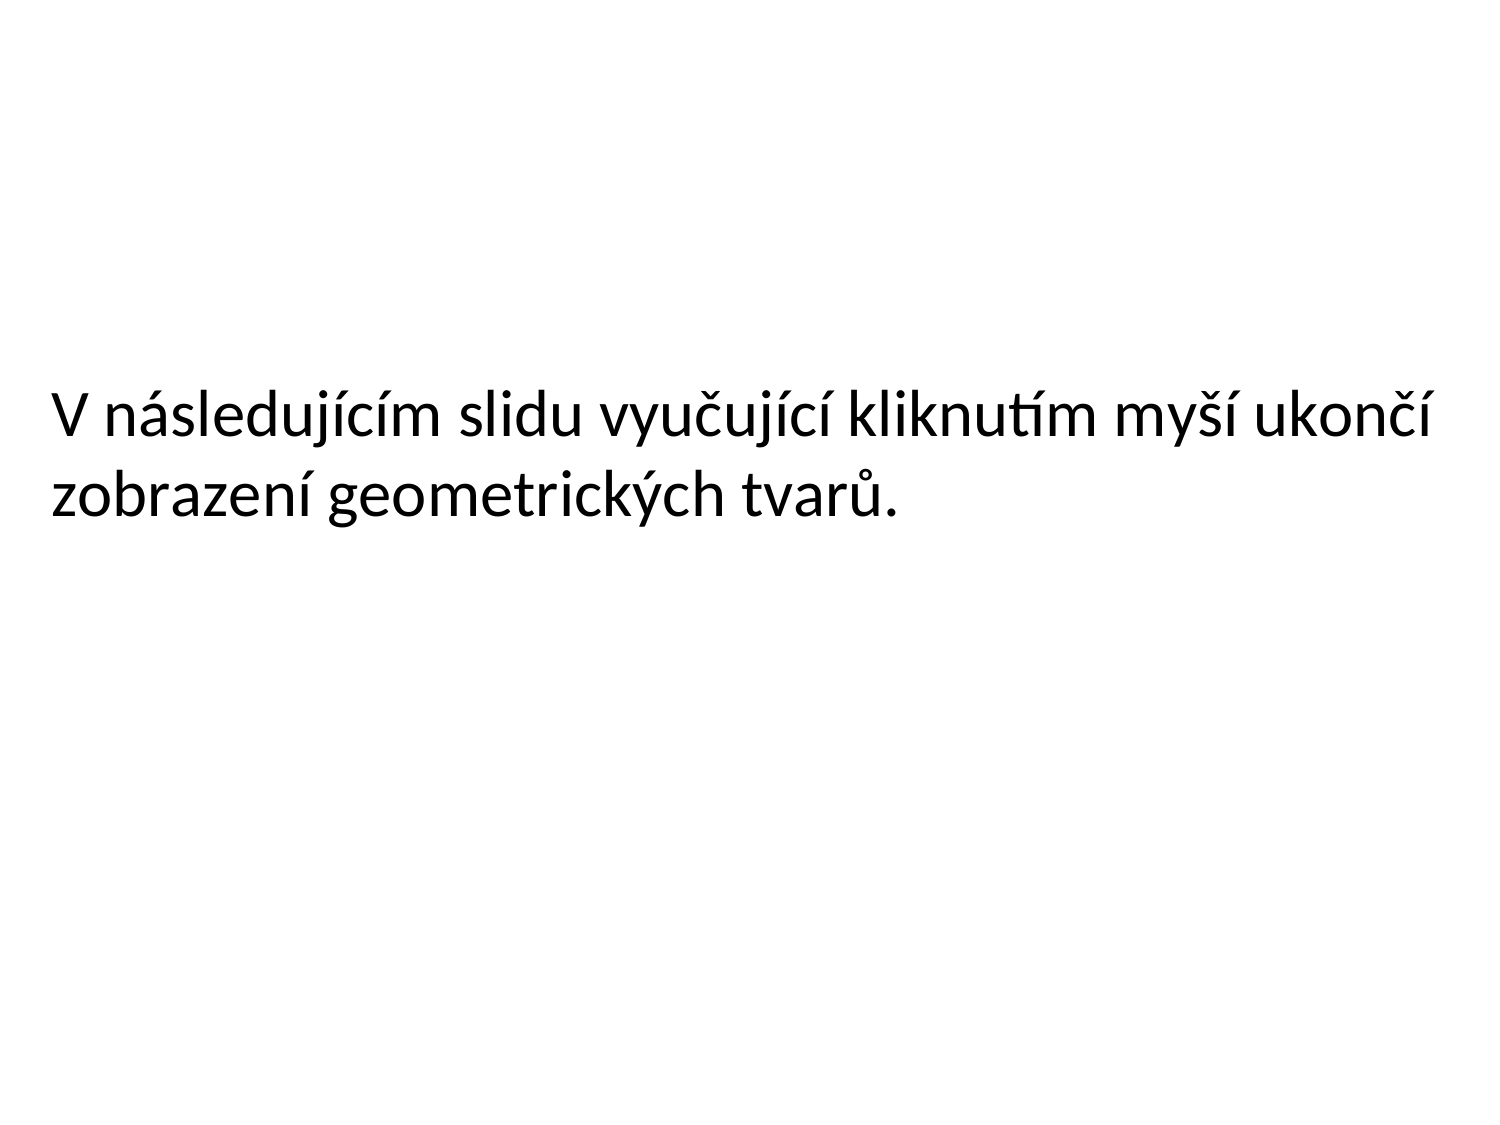

V následujícím slidu vyučující kliknutím myší ukončí
zobrazení geometrických tvarů.